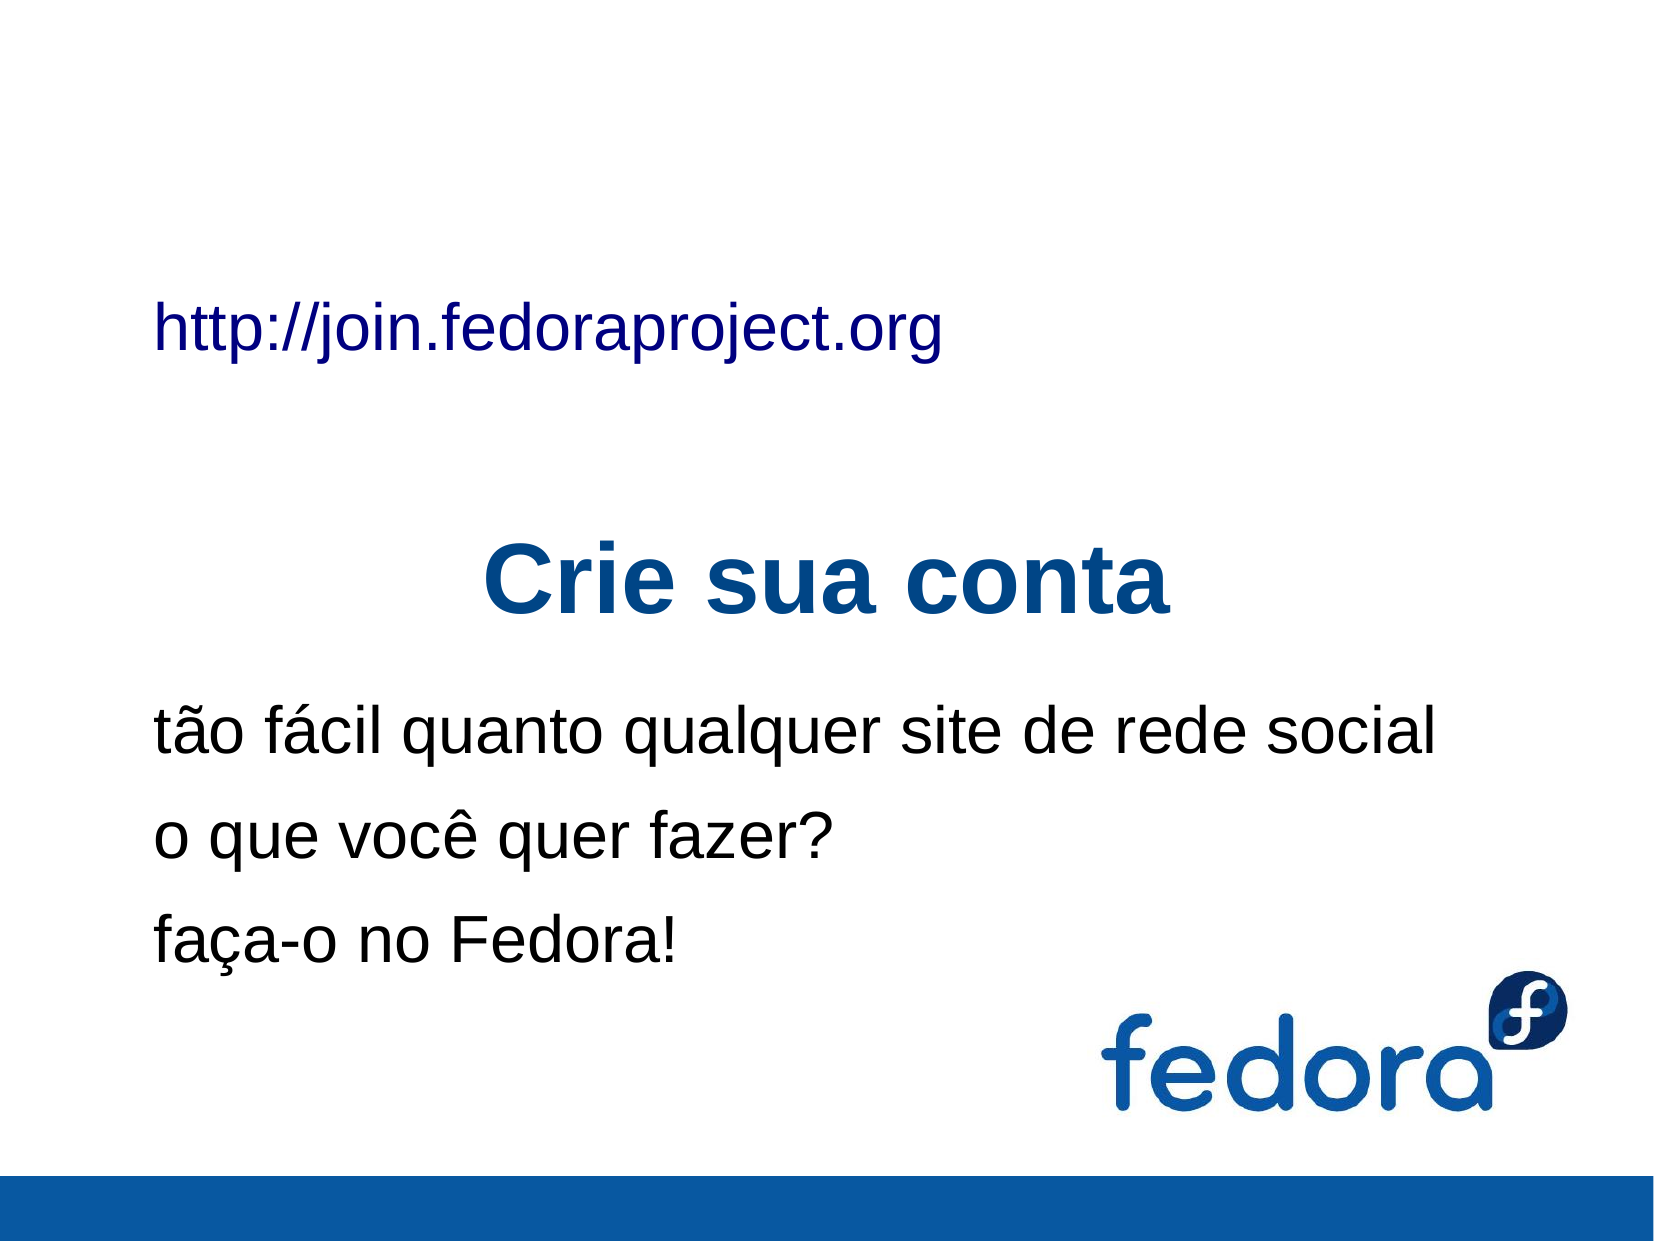

# Crie sua conta
http://join.fedoraproject.org
tão fácil quanto qualquer site de rede social
o que você quer fazer?
faça-o no Fedora!